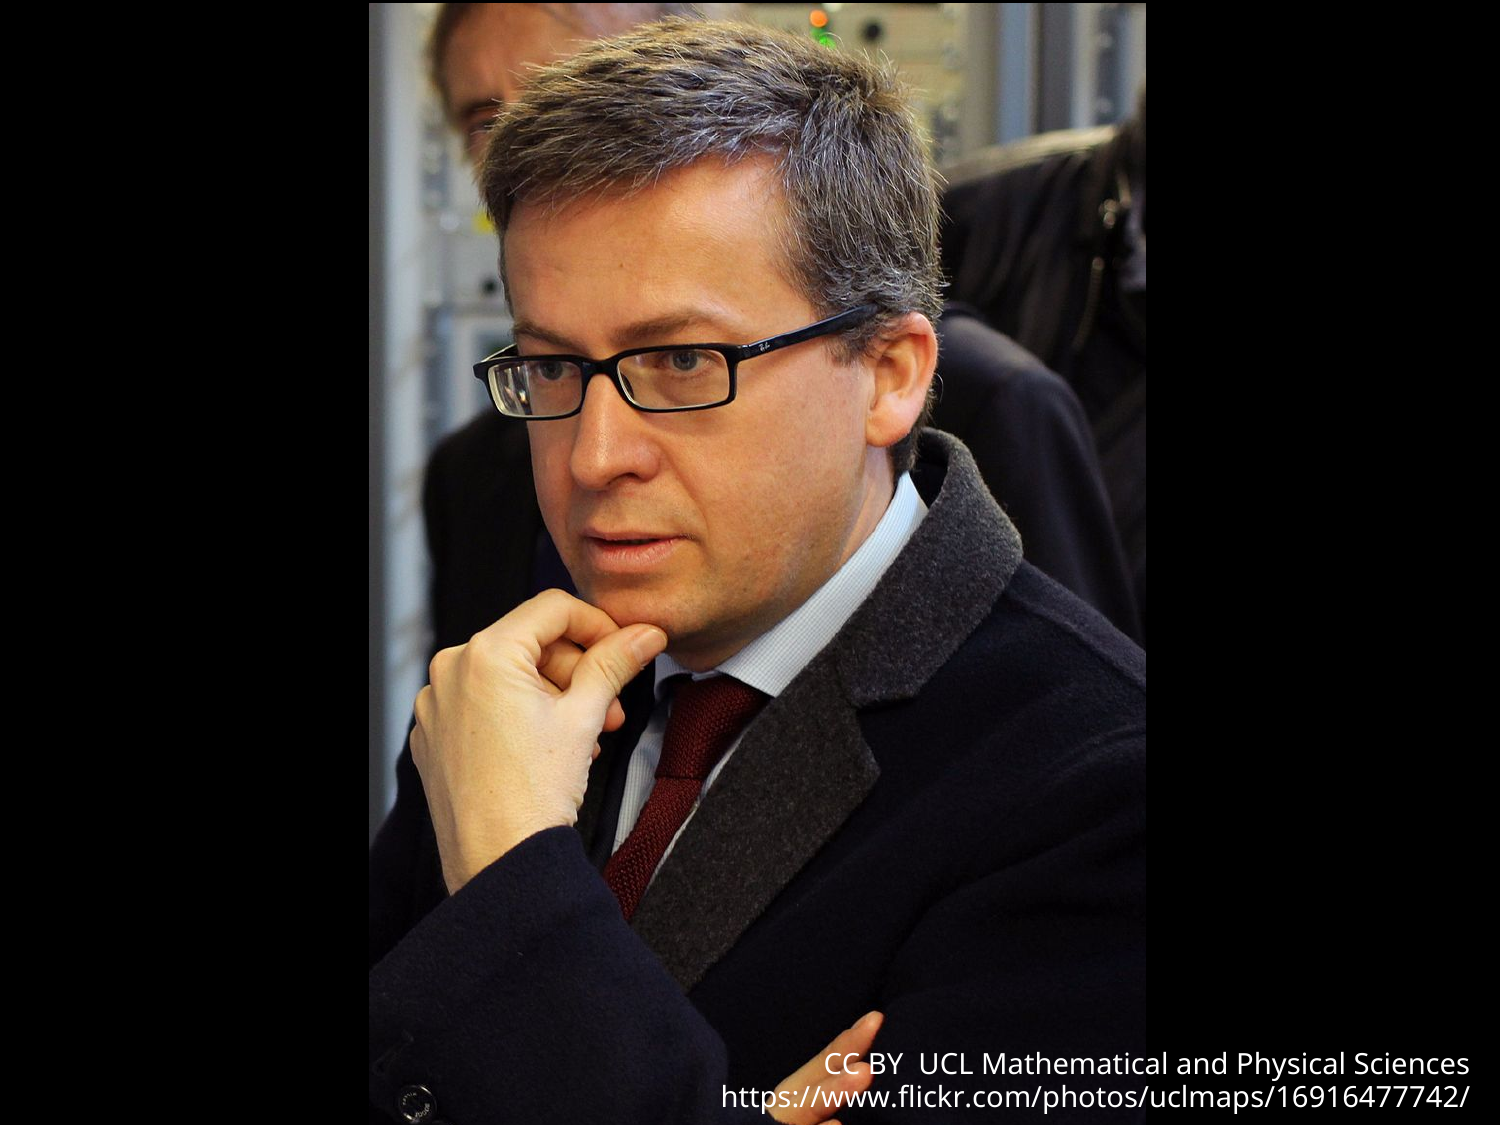

# CC BY UCL Mathematical and Physical Sciences https://www.flickr.com/photos/uclmaps/16916477742/